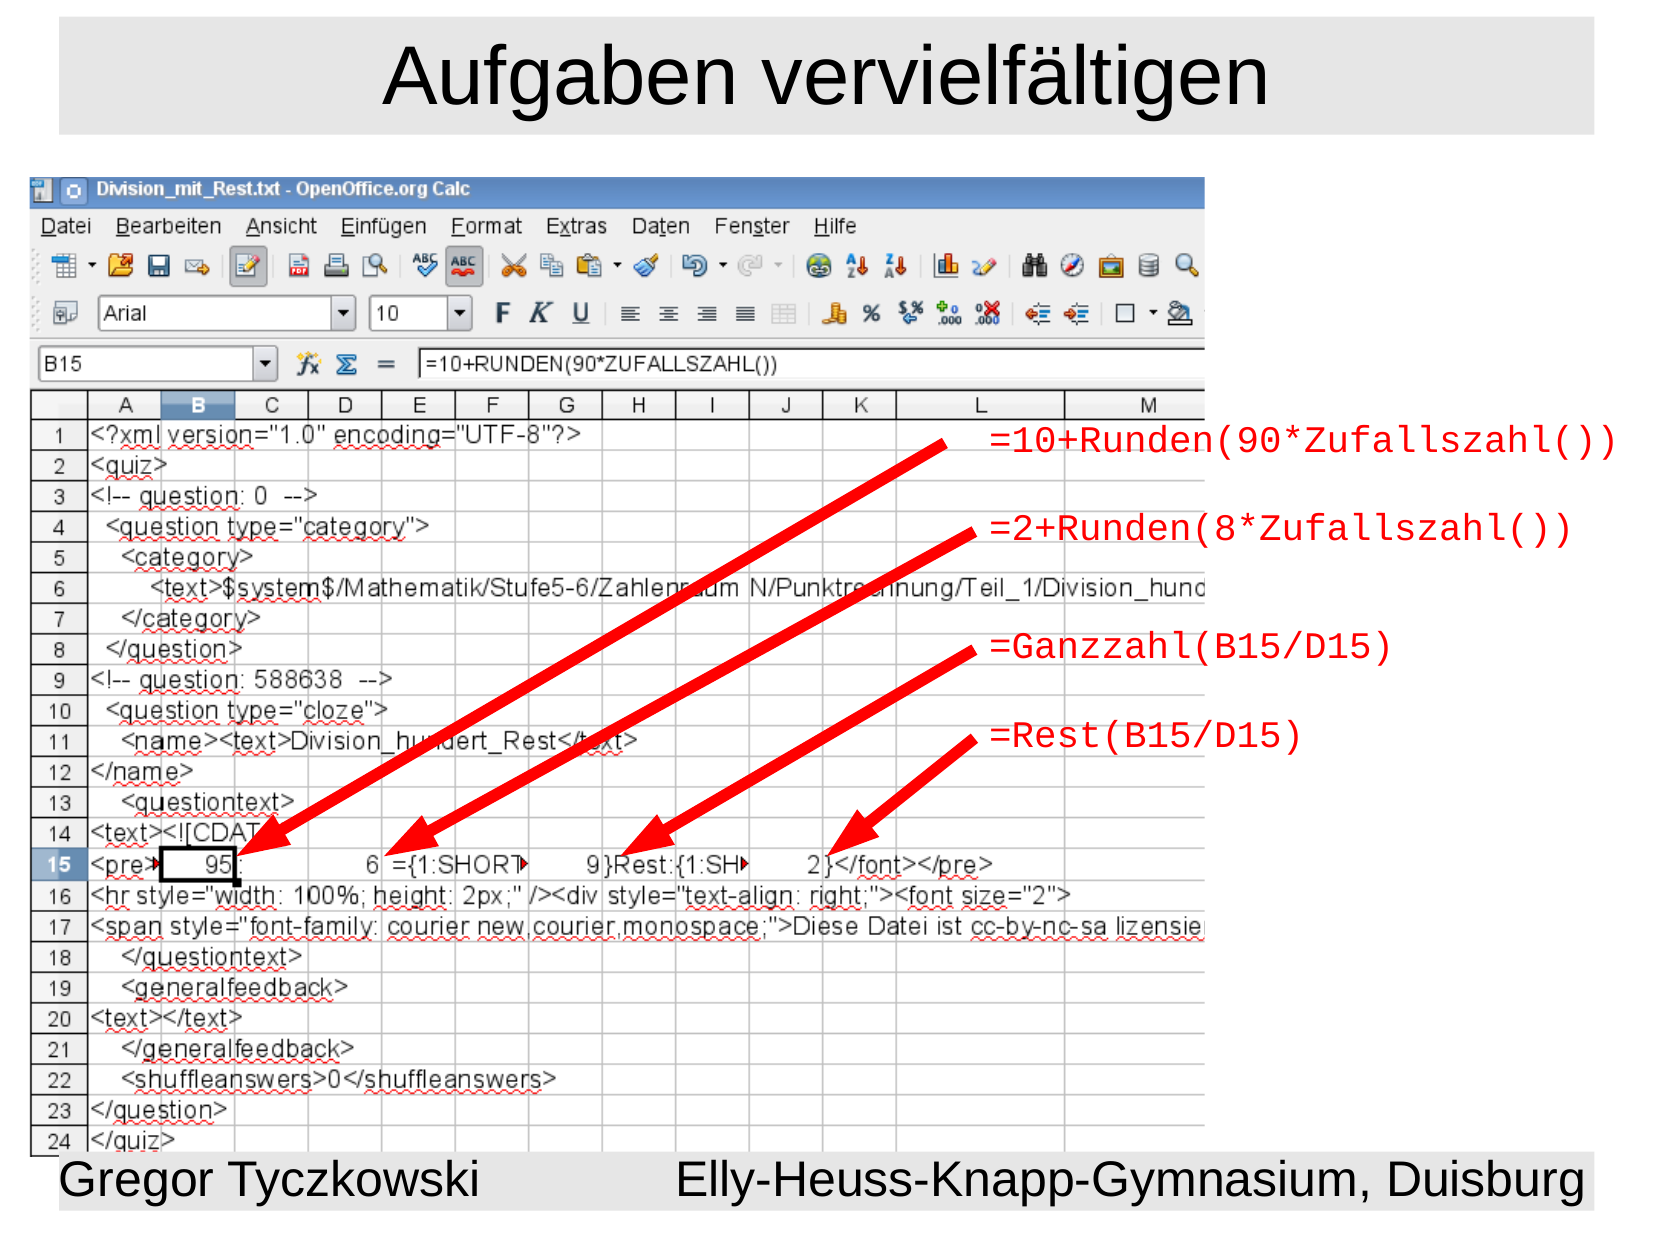

# Aufgaben vervielfältigen
=10+Runden(90*Zufallszahl())
=2+Runden(8*Zufallszahl())
=Ganzzahl(B15/D15)
=Rest(B15/D15)
Gregor Tyczkowski Elly-Heuss-Knapp-Gymnasium, Duisburg